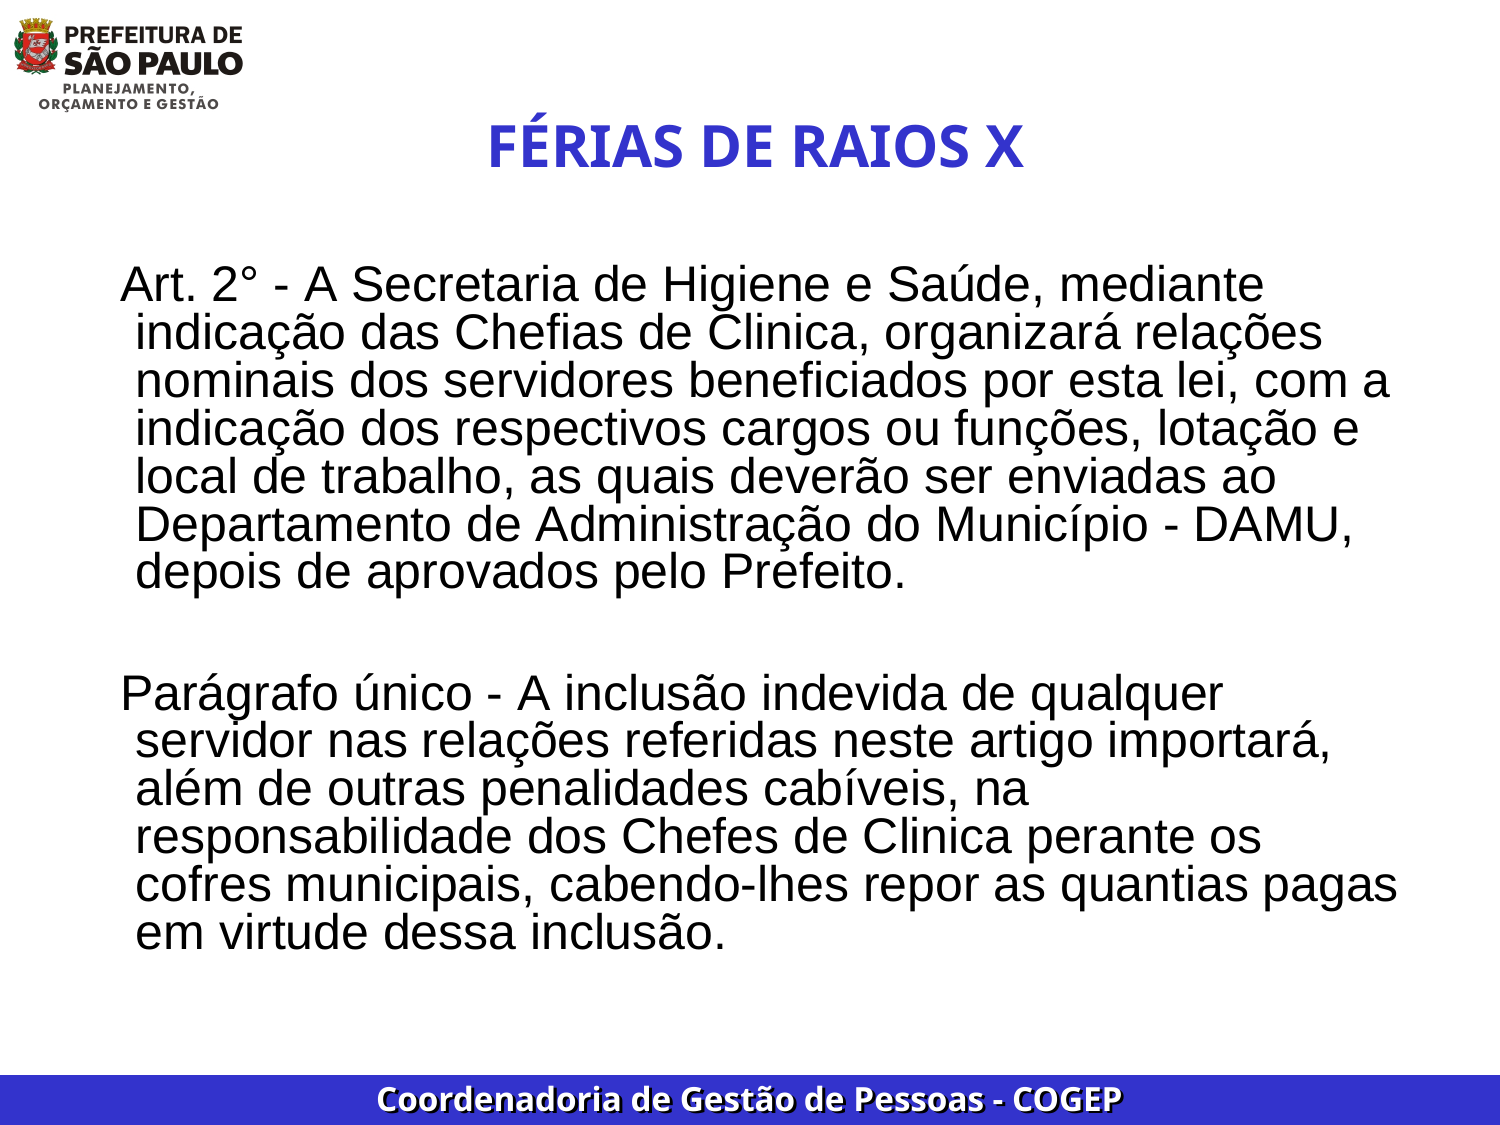

# FÉRIAS DE RAIOS X
Art. 2° - A Secretaria de Higiene e Saúde, mediante indicação das Chefias de Clinica, organizará relações nominais dos servidores beneficiados por esta lei, com a indicação dos respectivos cargos ou funções, lotação e local de trabalho, as quais deverão ser enviadas ao Departamento de Administração do Município - DAMU, depois de aprovados pelo Prefeito.
Parágrafo único - A inclusão indevida de qualquer servidor nas relações referidas neste artigo importará, além de outras penalidades cabíveis, na responsabilidade dos Chefes de Clinica perante os cofres municipais, cabendo-lhes repor as quantias pagas em virtude dessa inclusão.